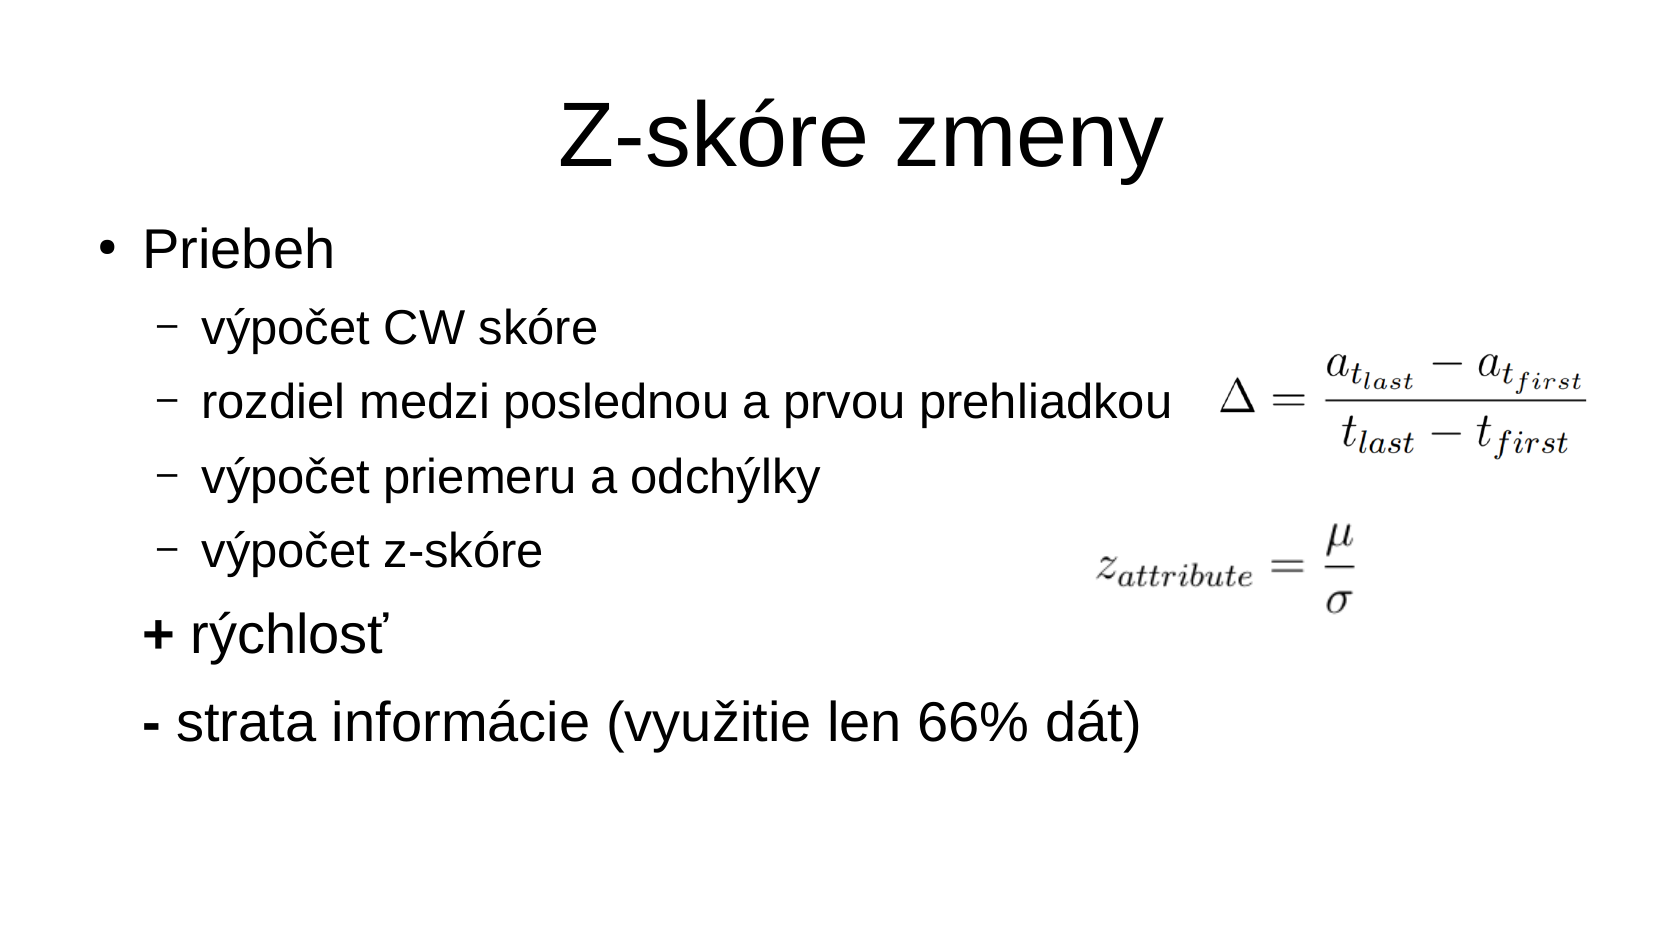

# Z-skóre zmeny
Priebeh
výpočet CW skóre
rozdiel medzi poslednou a prvou prehliadkou
výpočet priemeru a odchýlky
výpočet z-skóre
+ rýchlosť
- strata informácie (využitie len 66% dát)